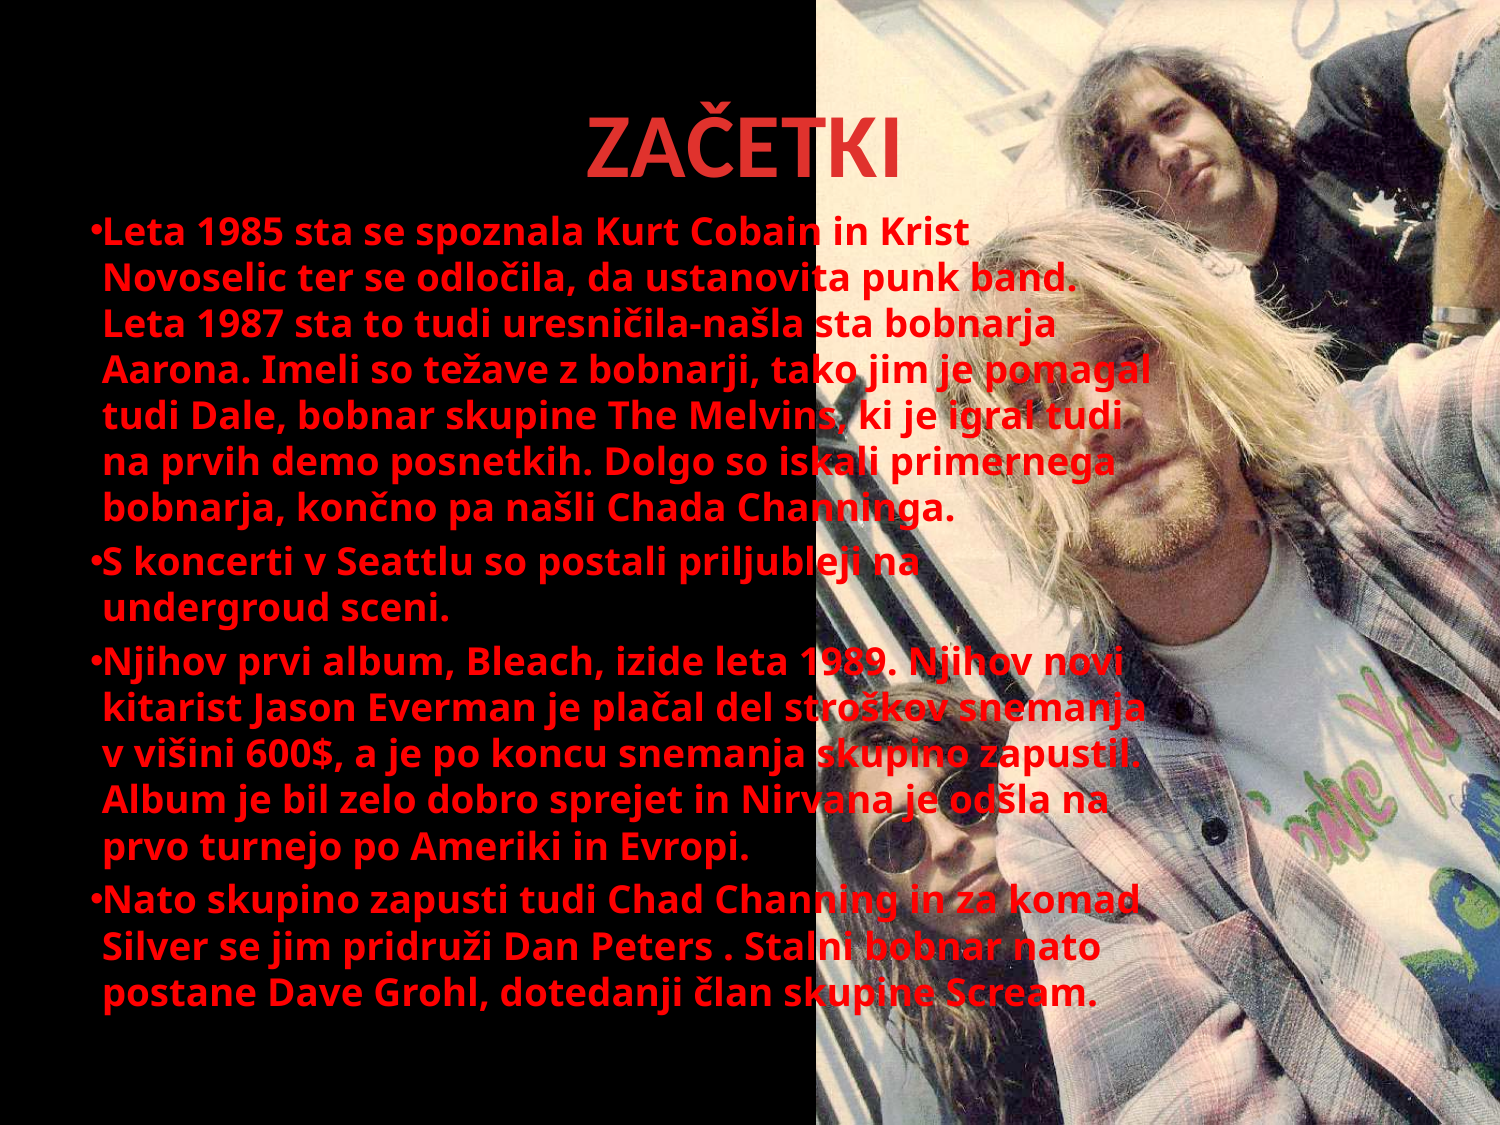

# ZAČETKI
Leta 1985 sta se spoznala Kurt Cobain in Krist Novoselic ter se odločila, da ustanovita punk band. Leta 1987 sta to tudi uresničila-našla sta bobnarja Aarona. Imeli so težave z bobnarji, tako jim je pomagal tudi Dale, bobnar skupine The Melvins, ki je igral tudi na prvih demo posnetkih. Dolgo so iskali primernega bobnarja, končno pa našli Chada Channinga.
S koncerti v Seattlu so postali priljubleji na undergroud sceni.
Njihov prvi album, Bleach, izide leta 1989. Njihov novi kitarist Jason Everman je plačal del stroškov snemanja v višini 600$, a je po koncu snemanja skupino zapustil. Album je bil zelo dobro sprejet in Nirvana je odšla na prvo turnejo po Ameriki in Evropi.
Nato skupino zapusti tudi Chad Channing in za komad Silver se jim pridruži Dan Peters . Stalni bobnar nato postane Dave Grohl, dotedanji član skupine Scream.